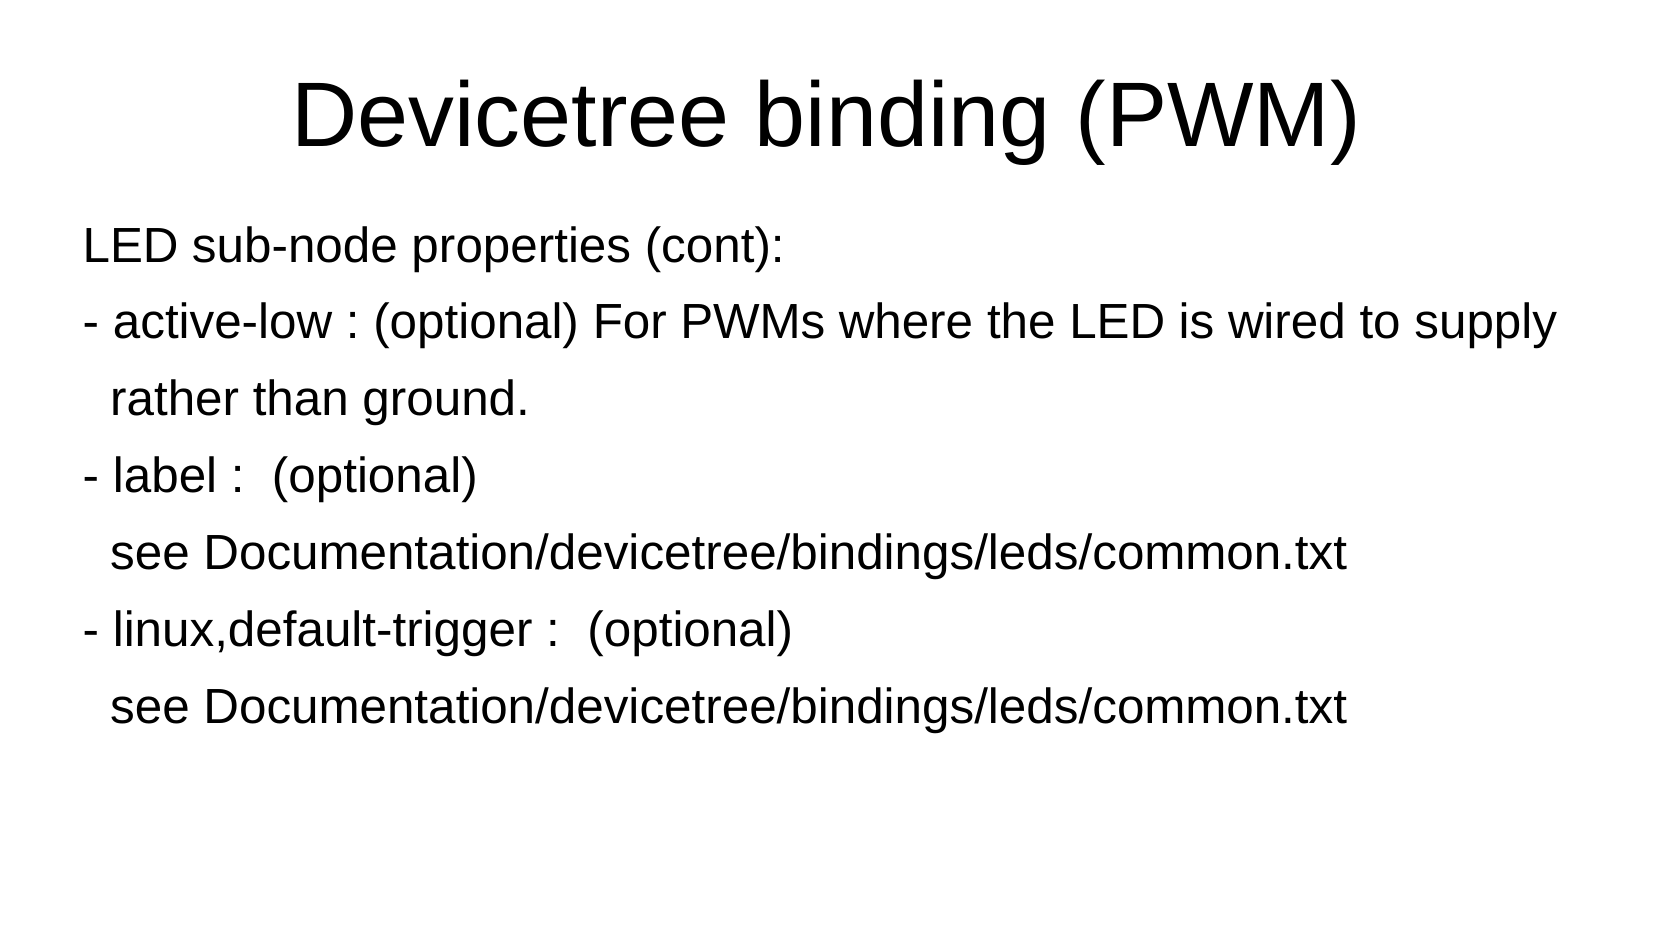

# Devicetree binding (PWM)
LED sub-node properties (cont):
- active-low : (optional) For PWMs where the LED is wired to supply
 rather than ground.
- label : (optional)
 see Documentation/devicetree/bindings/leds/common.txt
- linux,default-trigger : (optional)
 see Documentation/devicetree/bindings/leds/common.txt